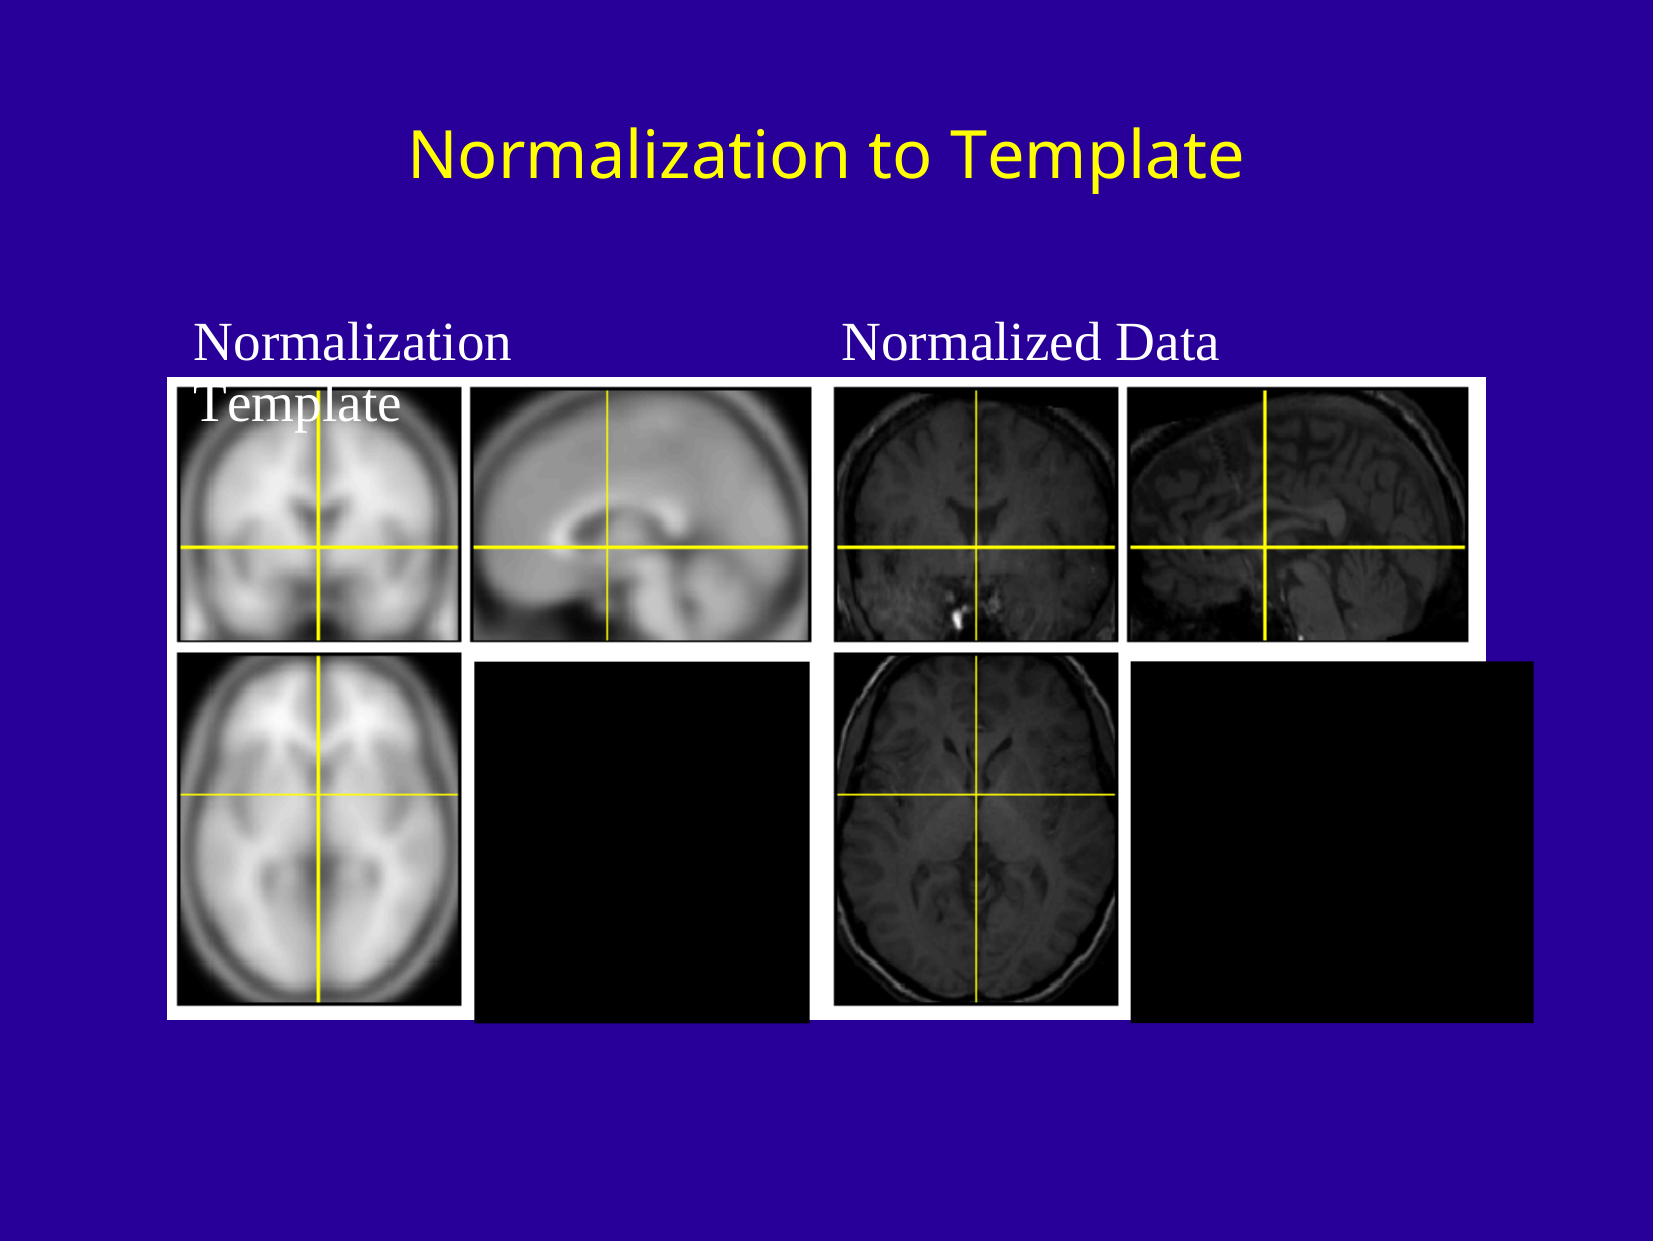

# Normalization to Template
Normalization Template
Normalized Data